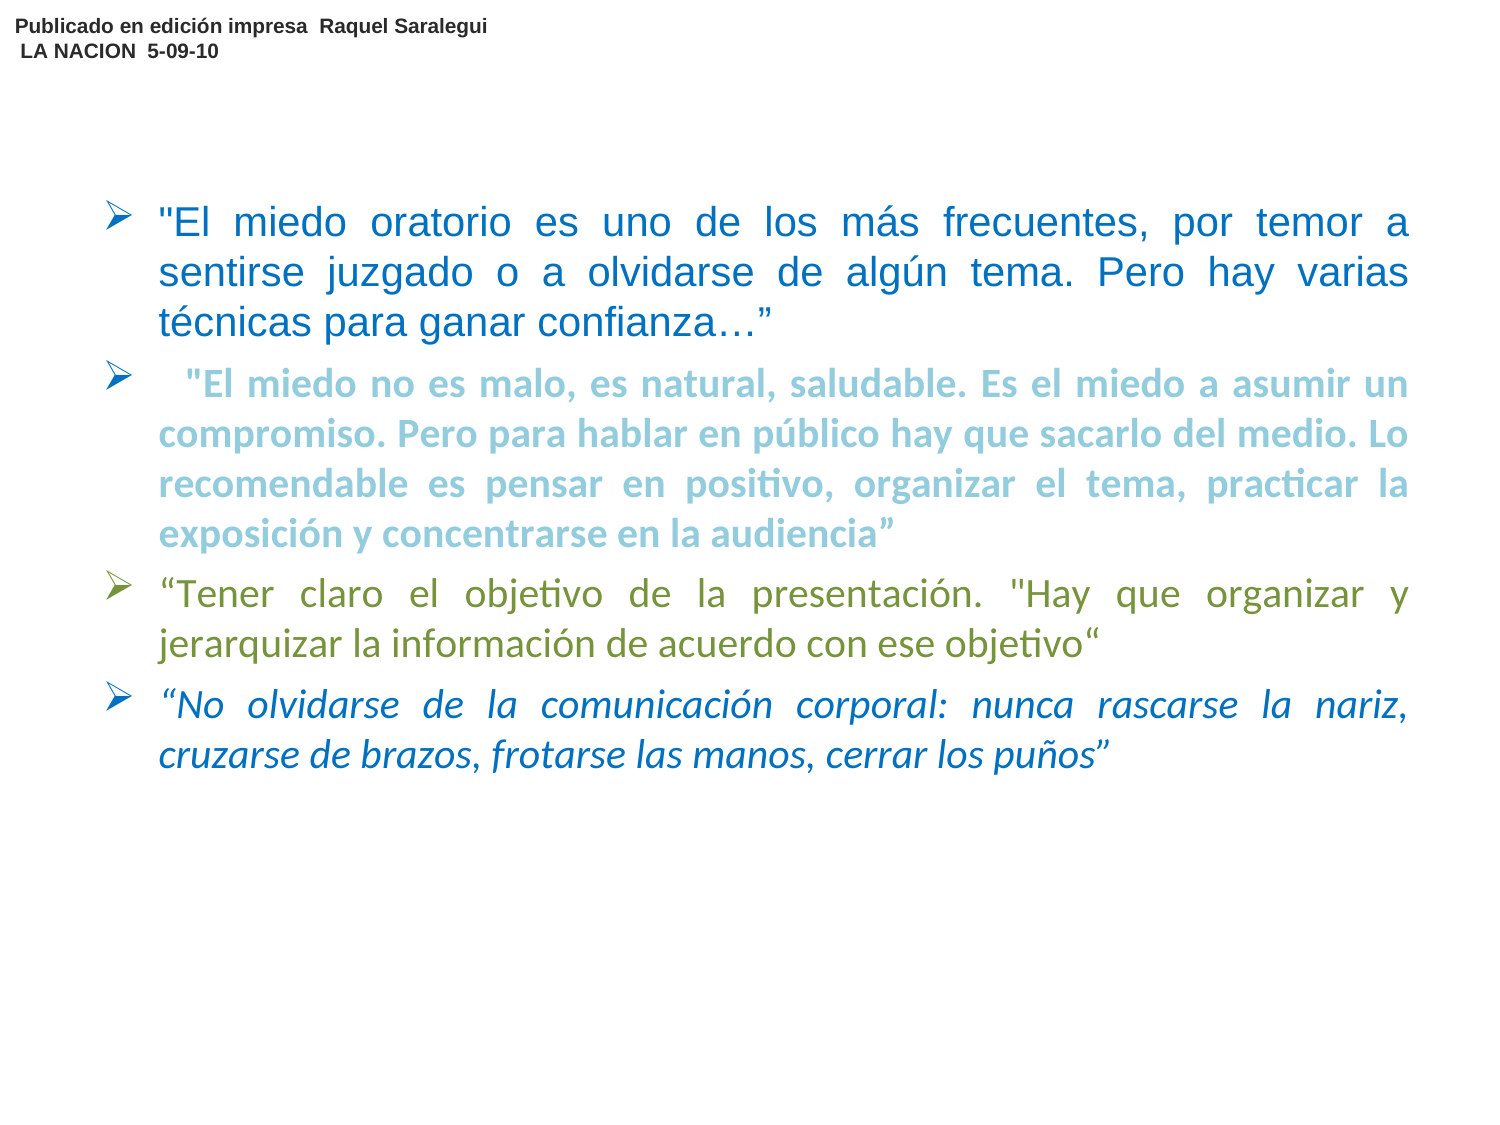

Publicado en edición impresa  Raquel Saralegui
 LA NACION 5-09-10
# "El miedo oratorio es uno de los más frecuentes, por temor a sentirse juzgado o a olvidarse de algún tema. Pero hay varias técnicas para ganar confianza…”
 "El miedo no es malo, es natural, saludable. Es el miedo a asumir un compromiso. Pero para hablar en público hay que sacarlo del medio. Lo recomendable es pensar en positivo, organizar el tema, practicar la exposición y concentrarse en la audiencia”
“Tener claro el objetivo de la presentación. "Hay que organizar y jerarquizar la información de acuerdo con ese objetivo“
“No olvidarse de la comunicación corporal: nunca rascarse la nariz, cruzarse de brazos, frotarse las manos, cerrar los puños”